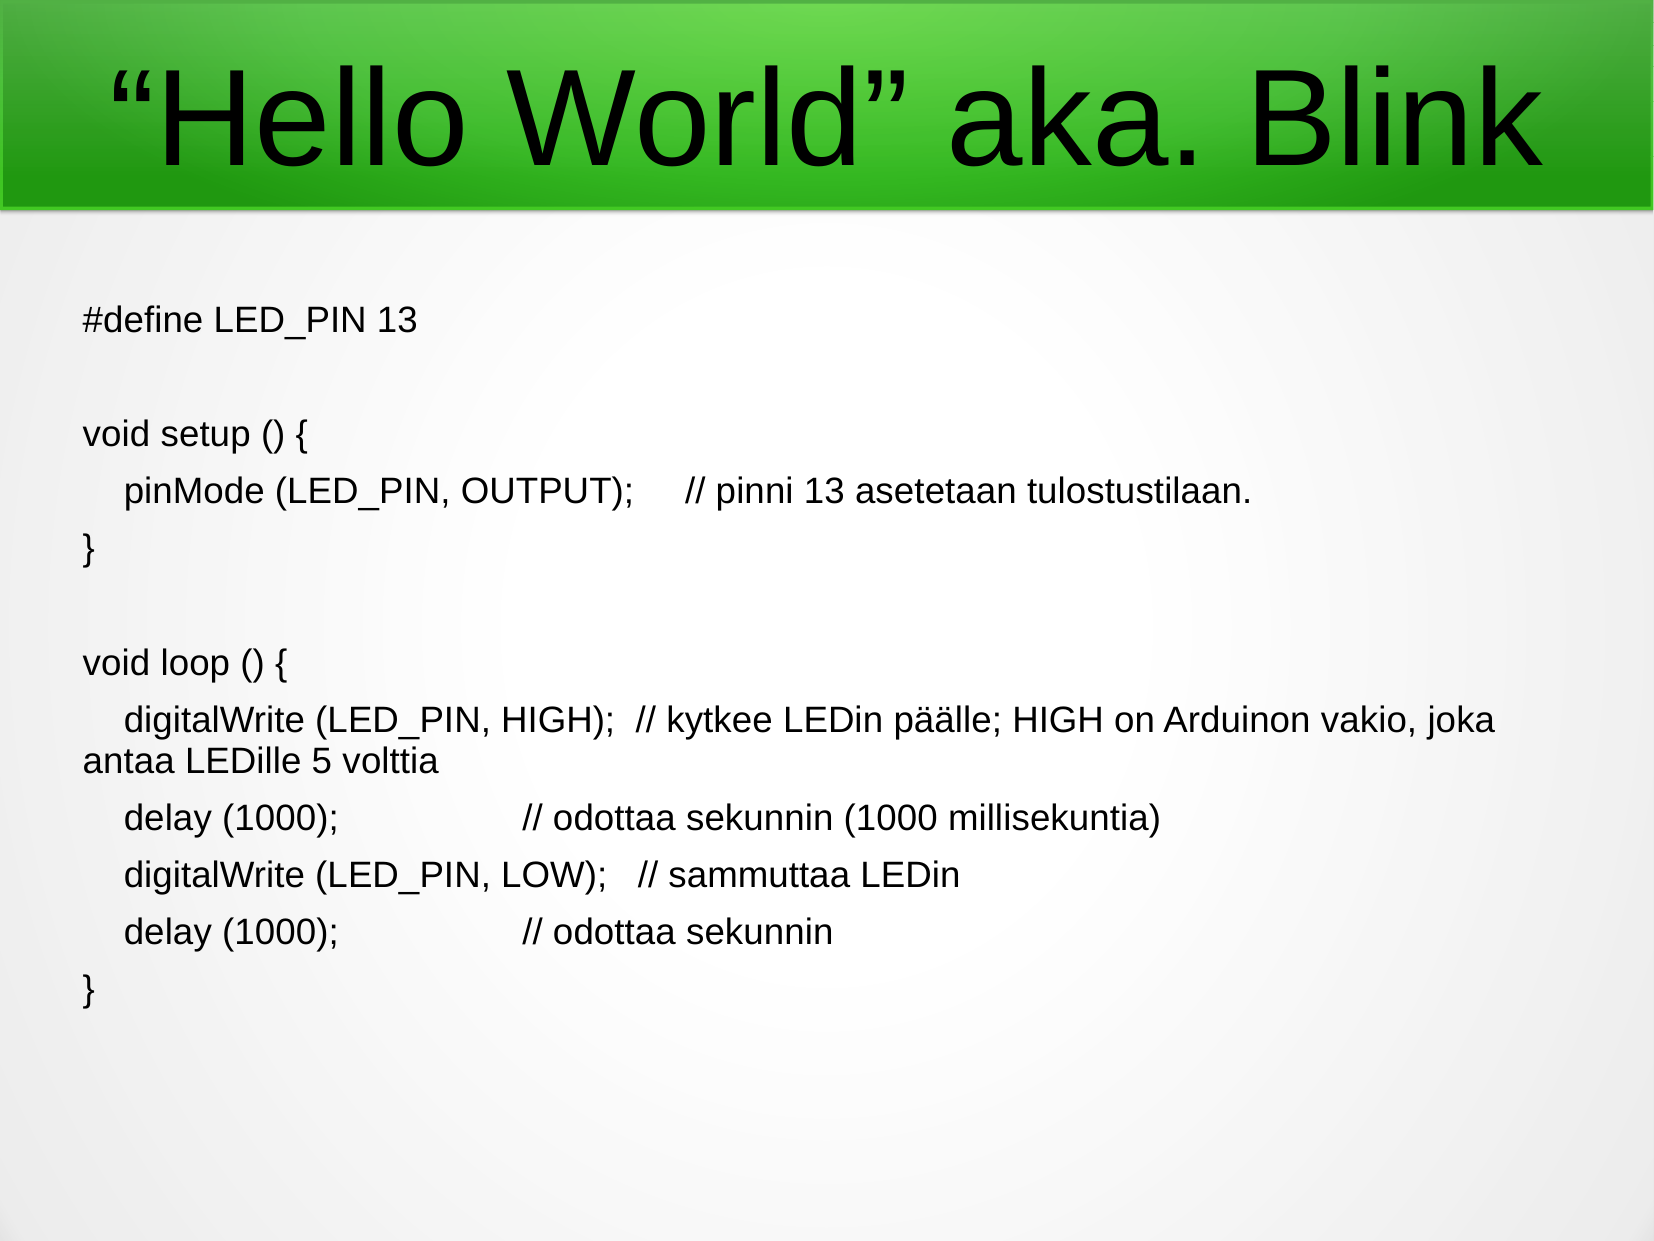

# “Hello World” aka. Blink
#define LED_PIN 13
void setup () {
 pinMode (LED_PIN, OUTPUT); // pinni 13 asetetaan tulostustilaan.
}
void loop () {
 digitalWrite (LED_PIN, HIGH); // kytkee LEDin päälle; HIGH on Arduinon vakio, joka antaa LEDille 5 volttia
 delay (1000); // odottaa sekunnin (1000 millisekuntia)
 digitalWrite (LED_PIN, LOW); // sammuttaa LEDin
 delay (1000); // odottaa sekunnin
}